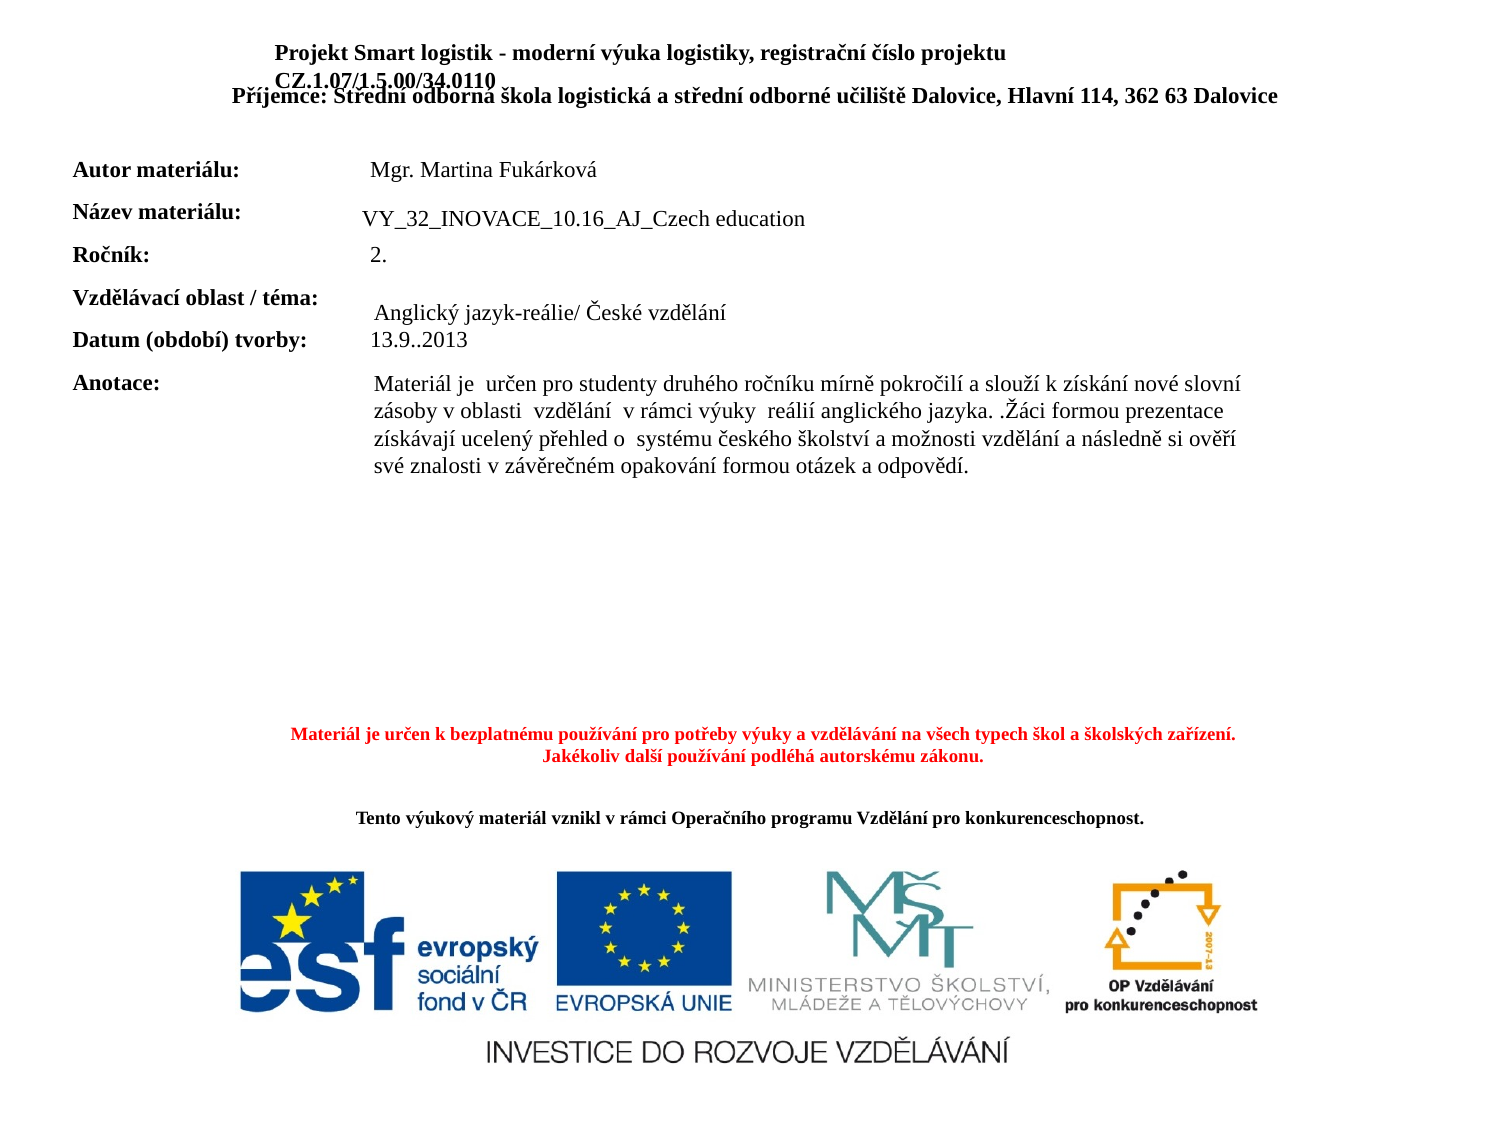

Projekt Smart logistik - moderní výuka logistiky, registrační číslo projektu CZ.1.07/1.5.00/34.0110
Příjemce: Střední odborná škola logistická a střední odborné učiliště Dalovice, Hlavní 114, 362 63 Dalovice
Autor materiálu:
Mgr. Martina Fukárková
Název materiálu:
VY_32_INOVACE_10.16_AJ_Czech education
Ročník:
2.
Vzdělávací oblast / téma:
Anglický jazyk-reálie/ České vzdělání
Datum (období) tvorby:
13.9..2013
Anotace:
Materiál je určen pro studenty druhého ročníku mírně pokročilí a slouží k získání nové slovní zásoby v oblasti vzdělání v rámci výuky reálií anglického jazyka. .Žáci formou prezentace získávají ucelený přehled o systému českého školství a možnosti vzdělání a následně si ověří své znalosti v závěrečném opakování formou otázek a odpovědí.
Materiál je určen k bezplatnému používání pro potřeby výuky a vzdělávání na všech typech škol a školských zařízení.
Jakékoliv další používání podléhá autorskému zákonu.
Tento výukový materiál vznikl v rámci Operačního programu Vzdělání pro konkurenceschopnost.